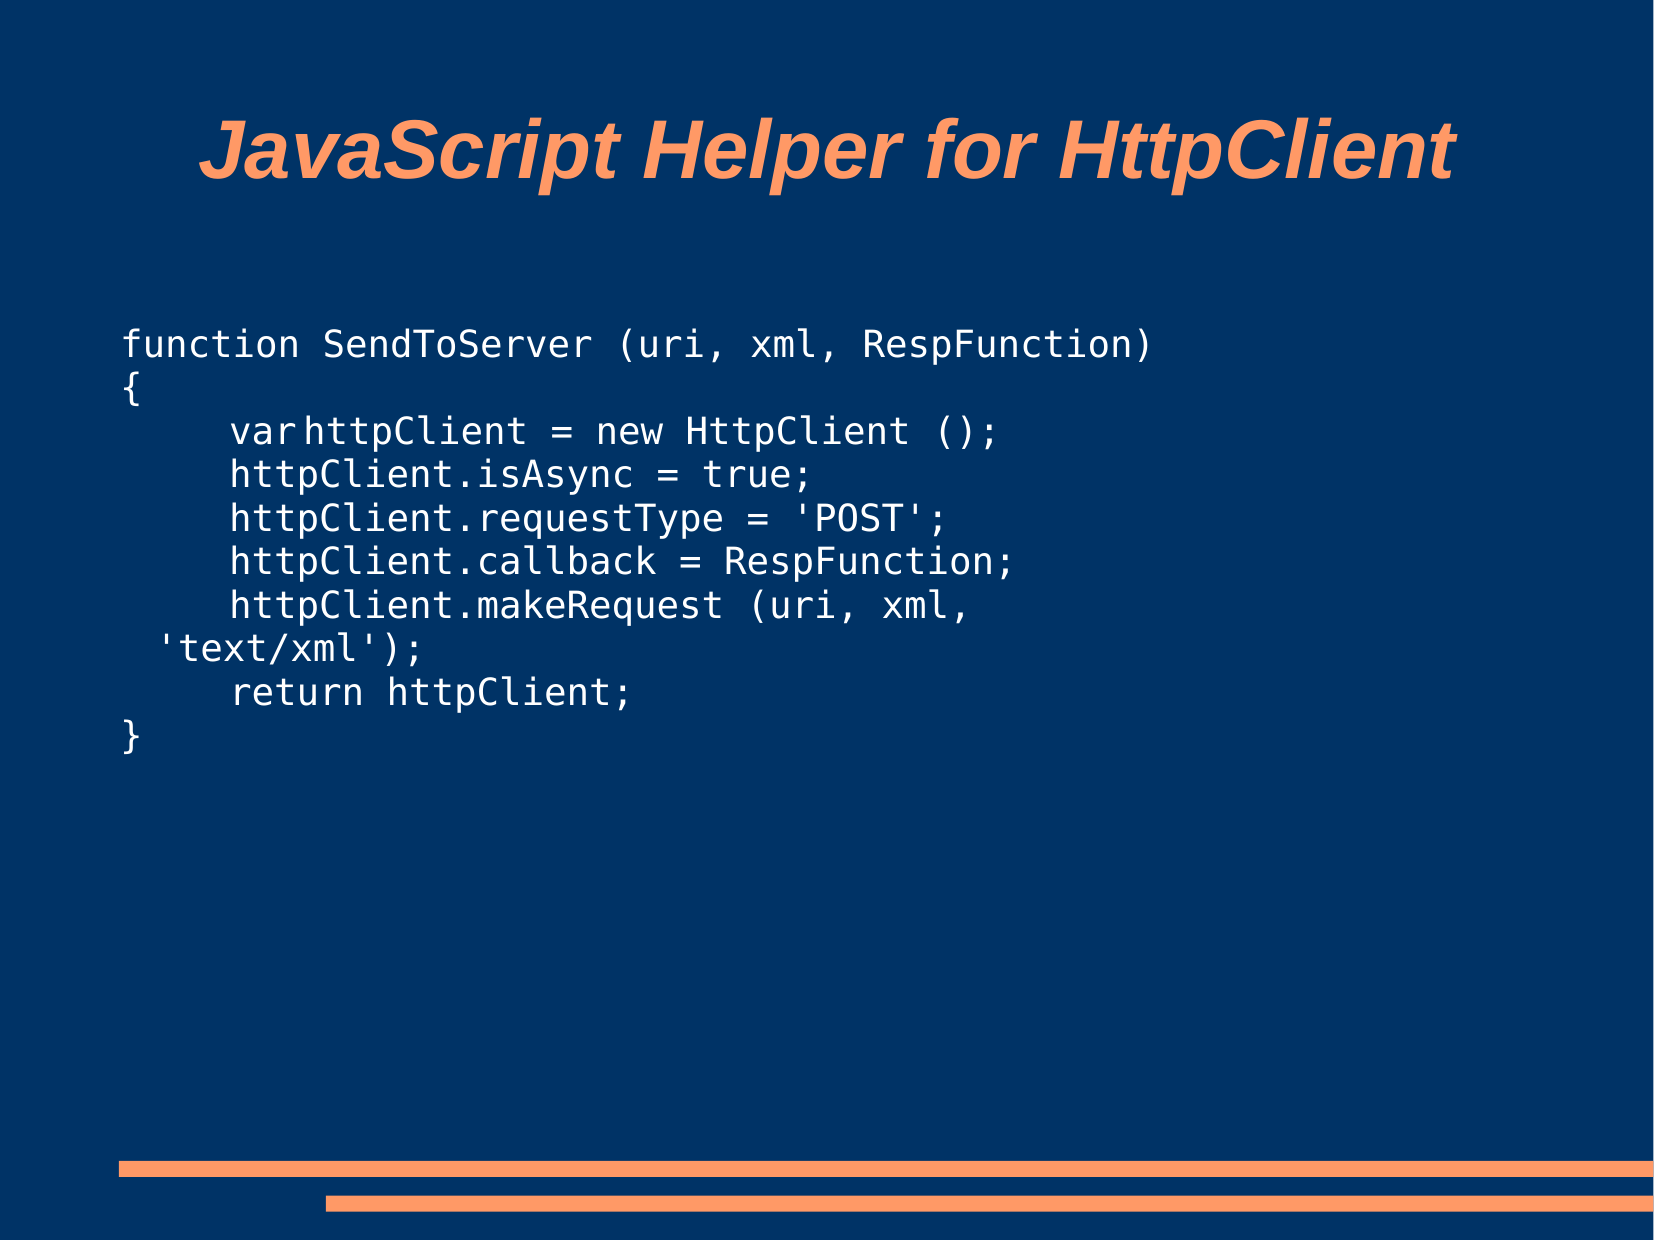

# JavaScript Helper for HttpClient
function SendToServer (uri, xml, RespFunction)
{
	var	httpClient = new HttpClient ();
	httpClient.isAsync = true;
	httpClient.requestType = 'POST';
	httpClient.callback = RespFunction;
	httpClient.makeRequest (uri, xml, 'text/xml');
	return httpClient;
}